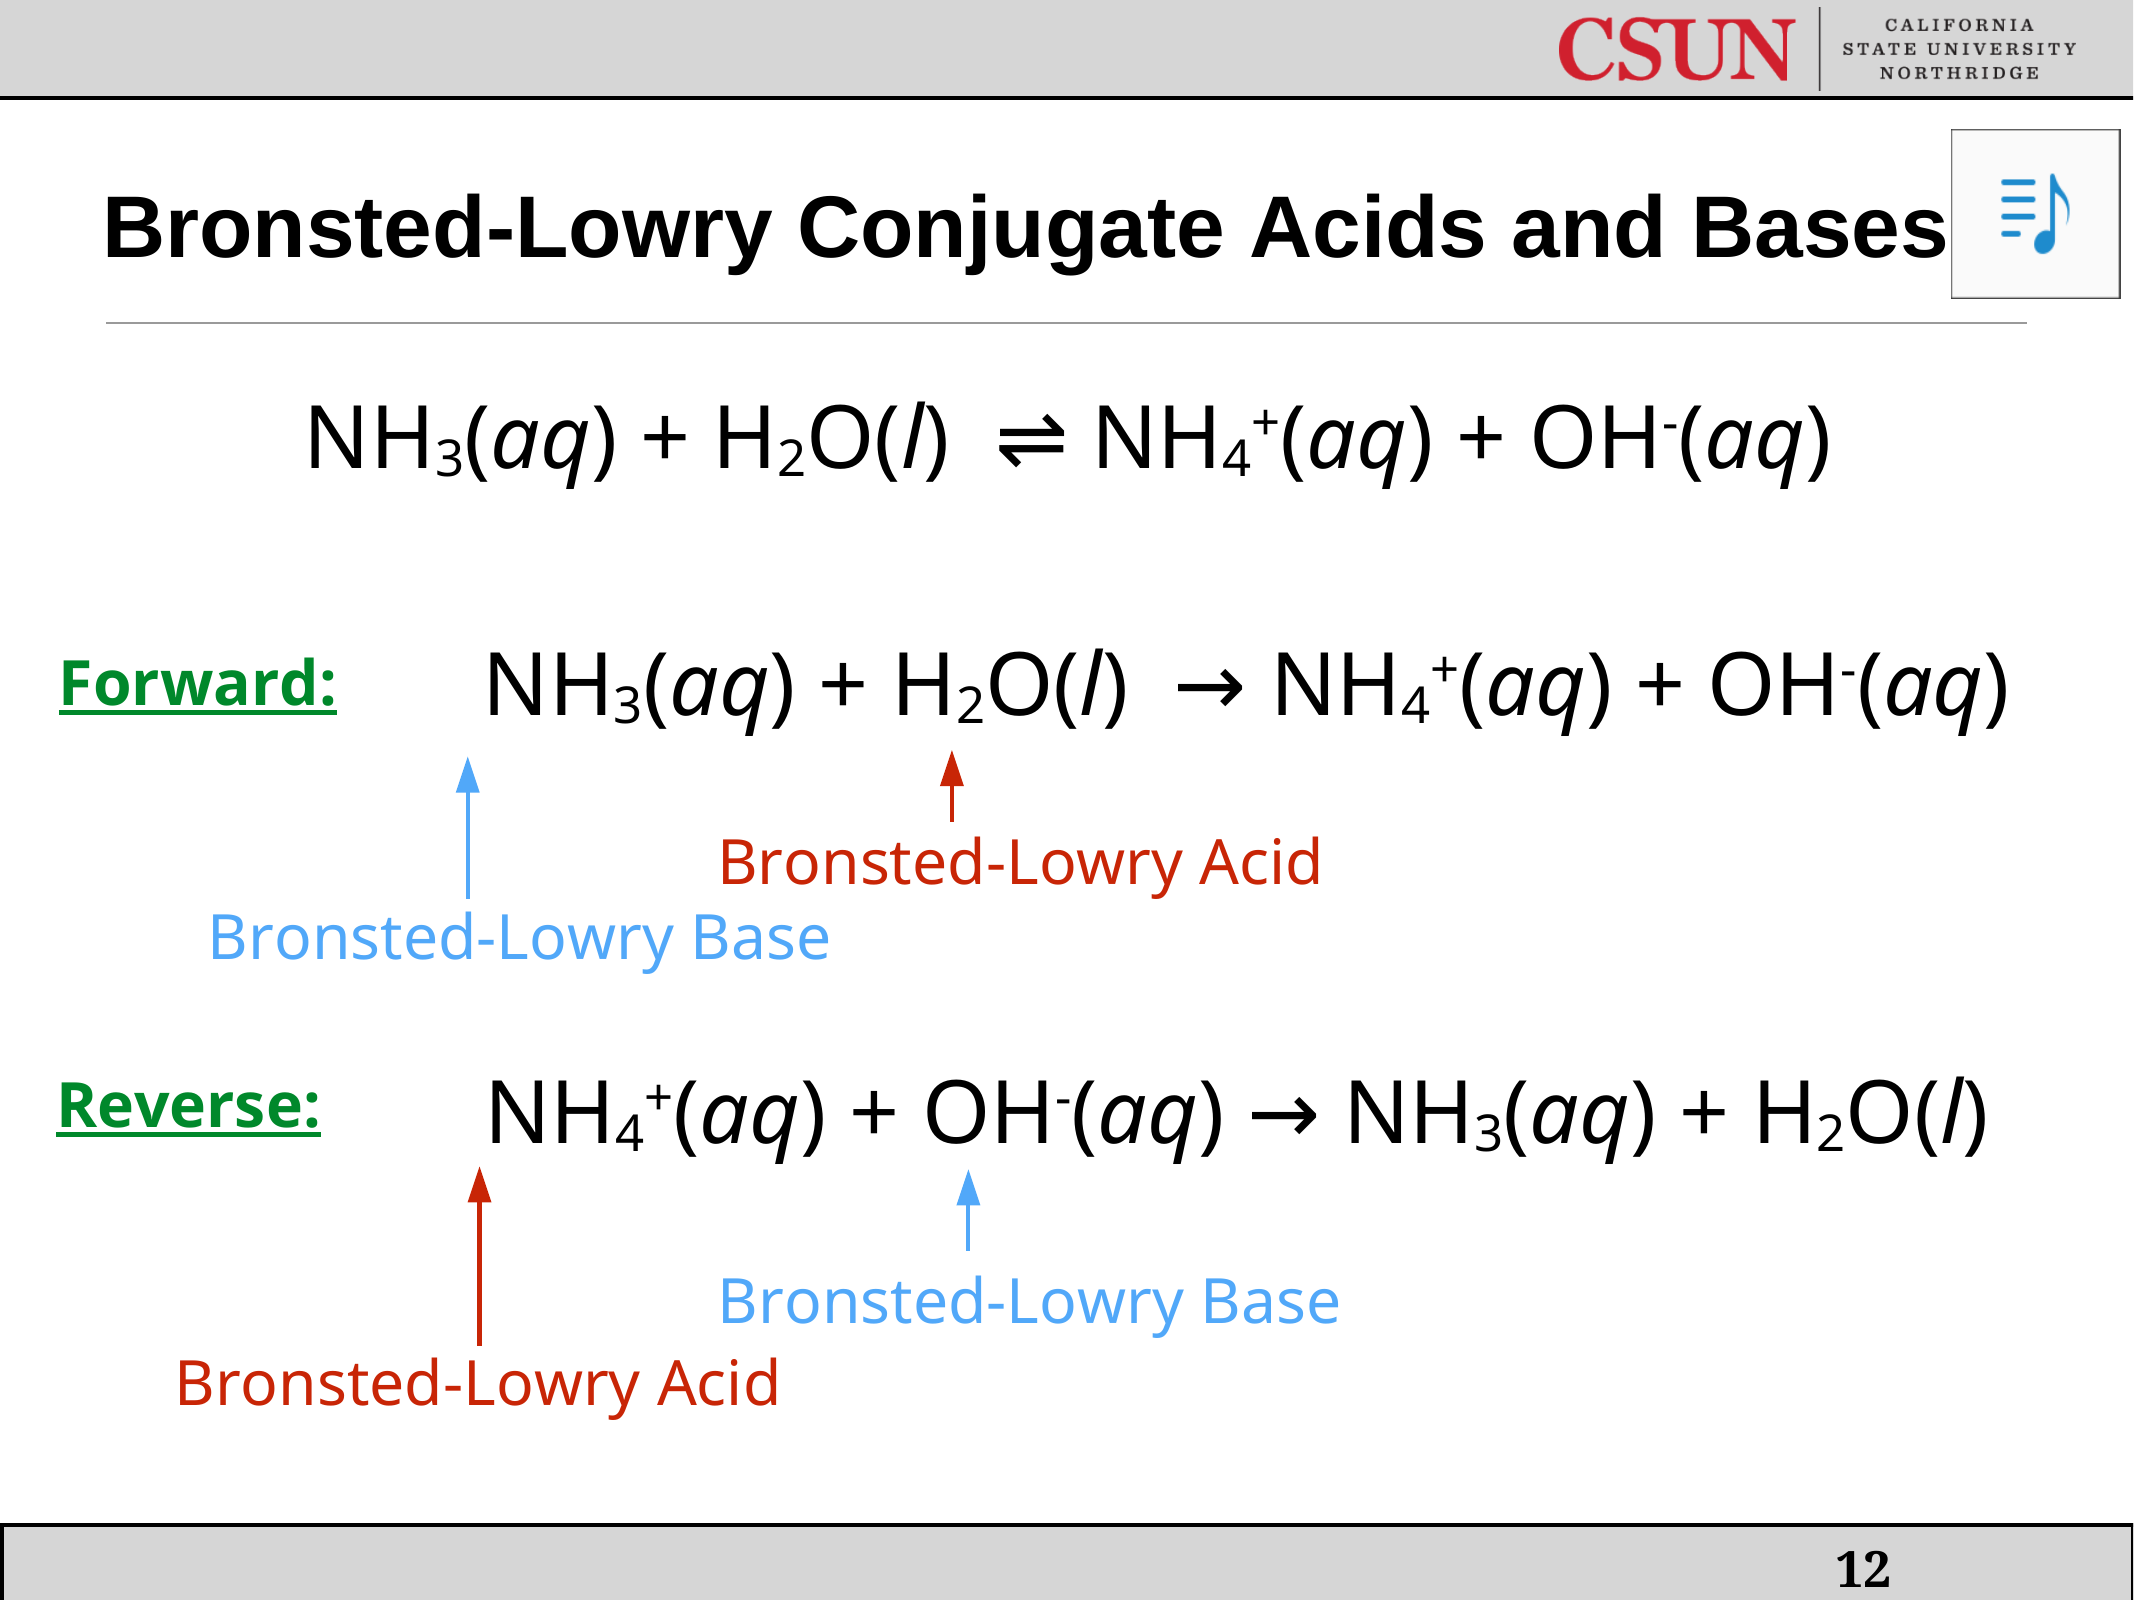

# Bronsted-Lowry Conjugate Acids and Bases
NH3(aq) + H2O(l) ⇌ NH4+(aq) + OH-(aq)
NH3(aq) + H2O(l) → NH4+(aq) + OH-(aq)
Forward:
Bronsted-Lowry Acid
Bronsted-Lowry Base
NH4+(aq) + OH-(aq) → NH3(aq) + H2O(l)
Reverse:
Bronsted-Lowry Base
Bronsted-Lowry Acid
12